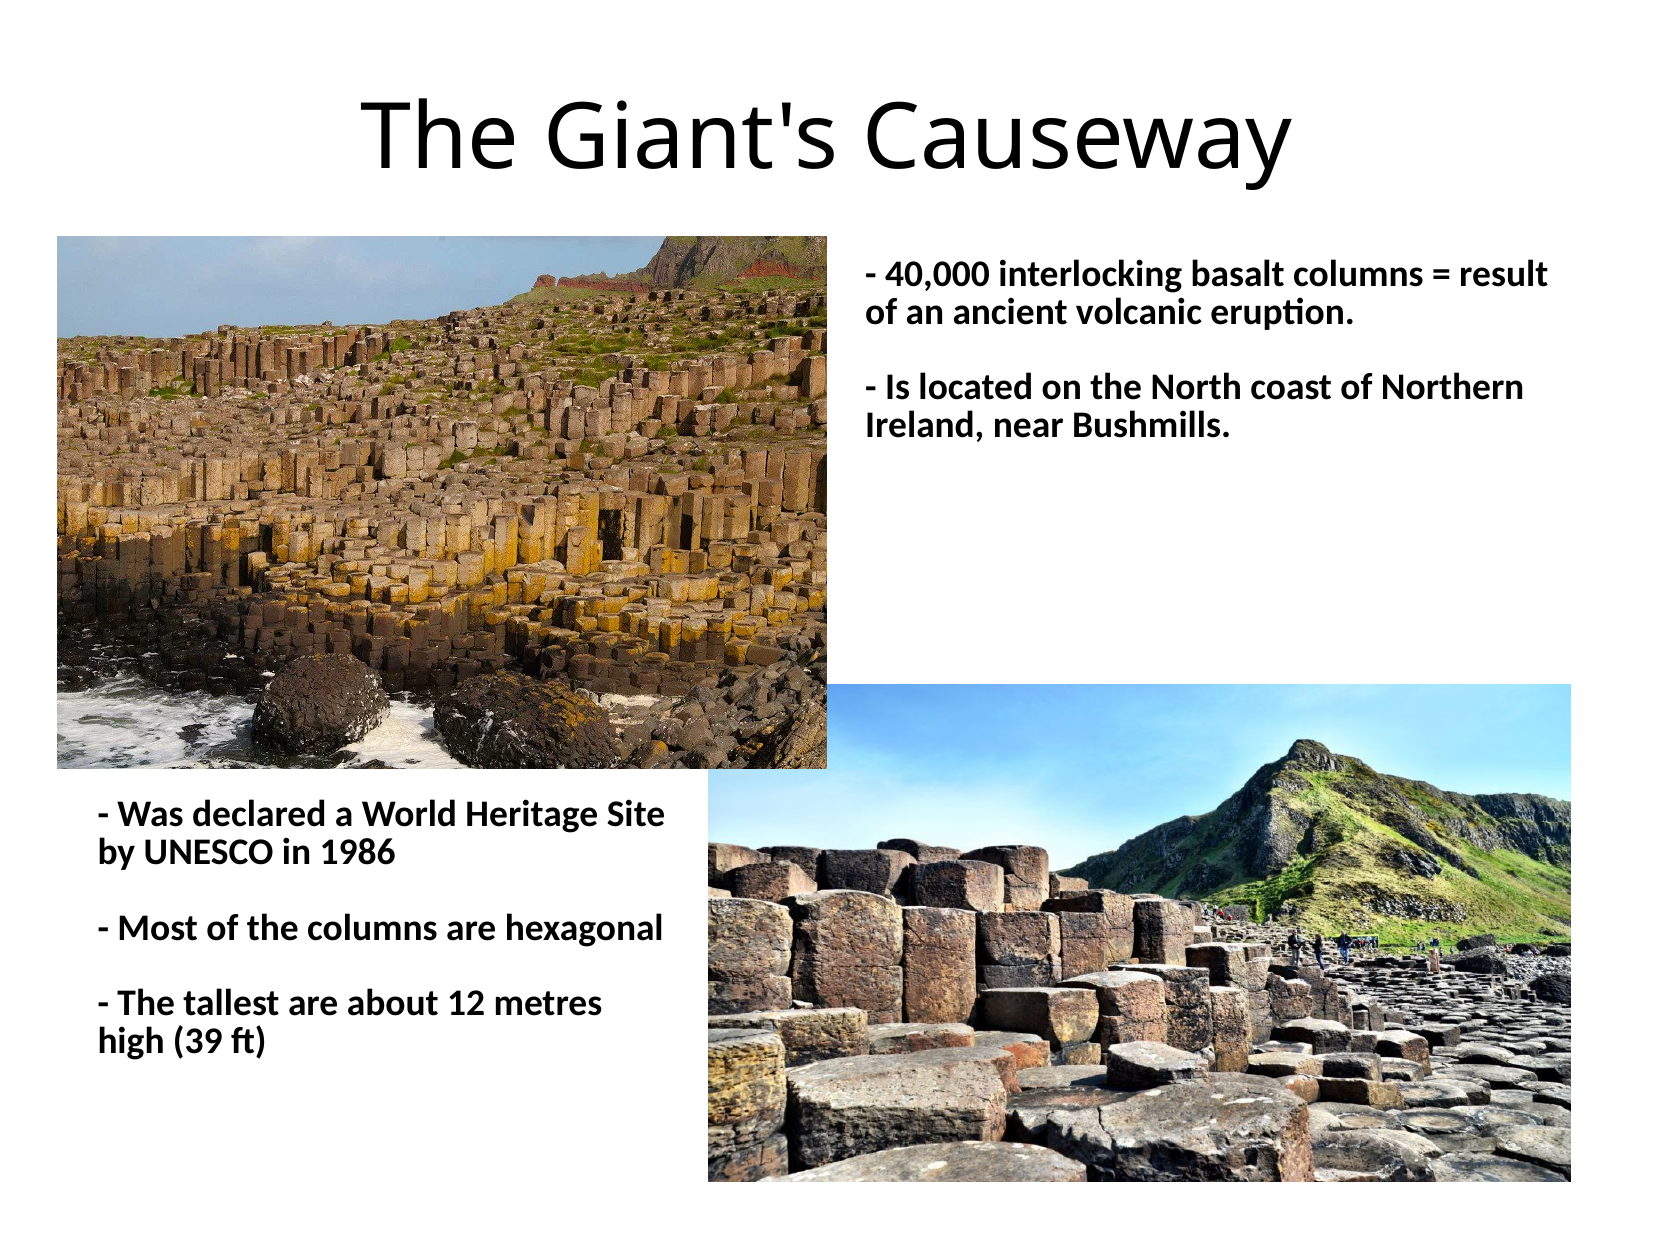

# The Giant's Causeway
- 40,000 interlocking basalt columns = result of an ancient volcanic eruption.
- Is located on the North coast of Northern Ireland, near Bushmills.
- Was declared a World Heritage Site by UNESCO in 1986
- Most of the columns are hexagonal
- The tallest are about 12 metres high (39 ft)